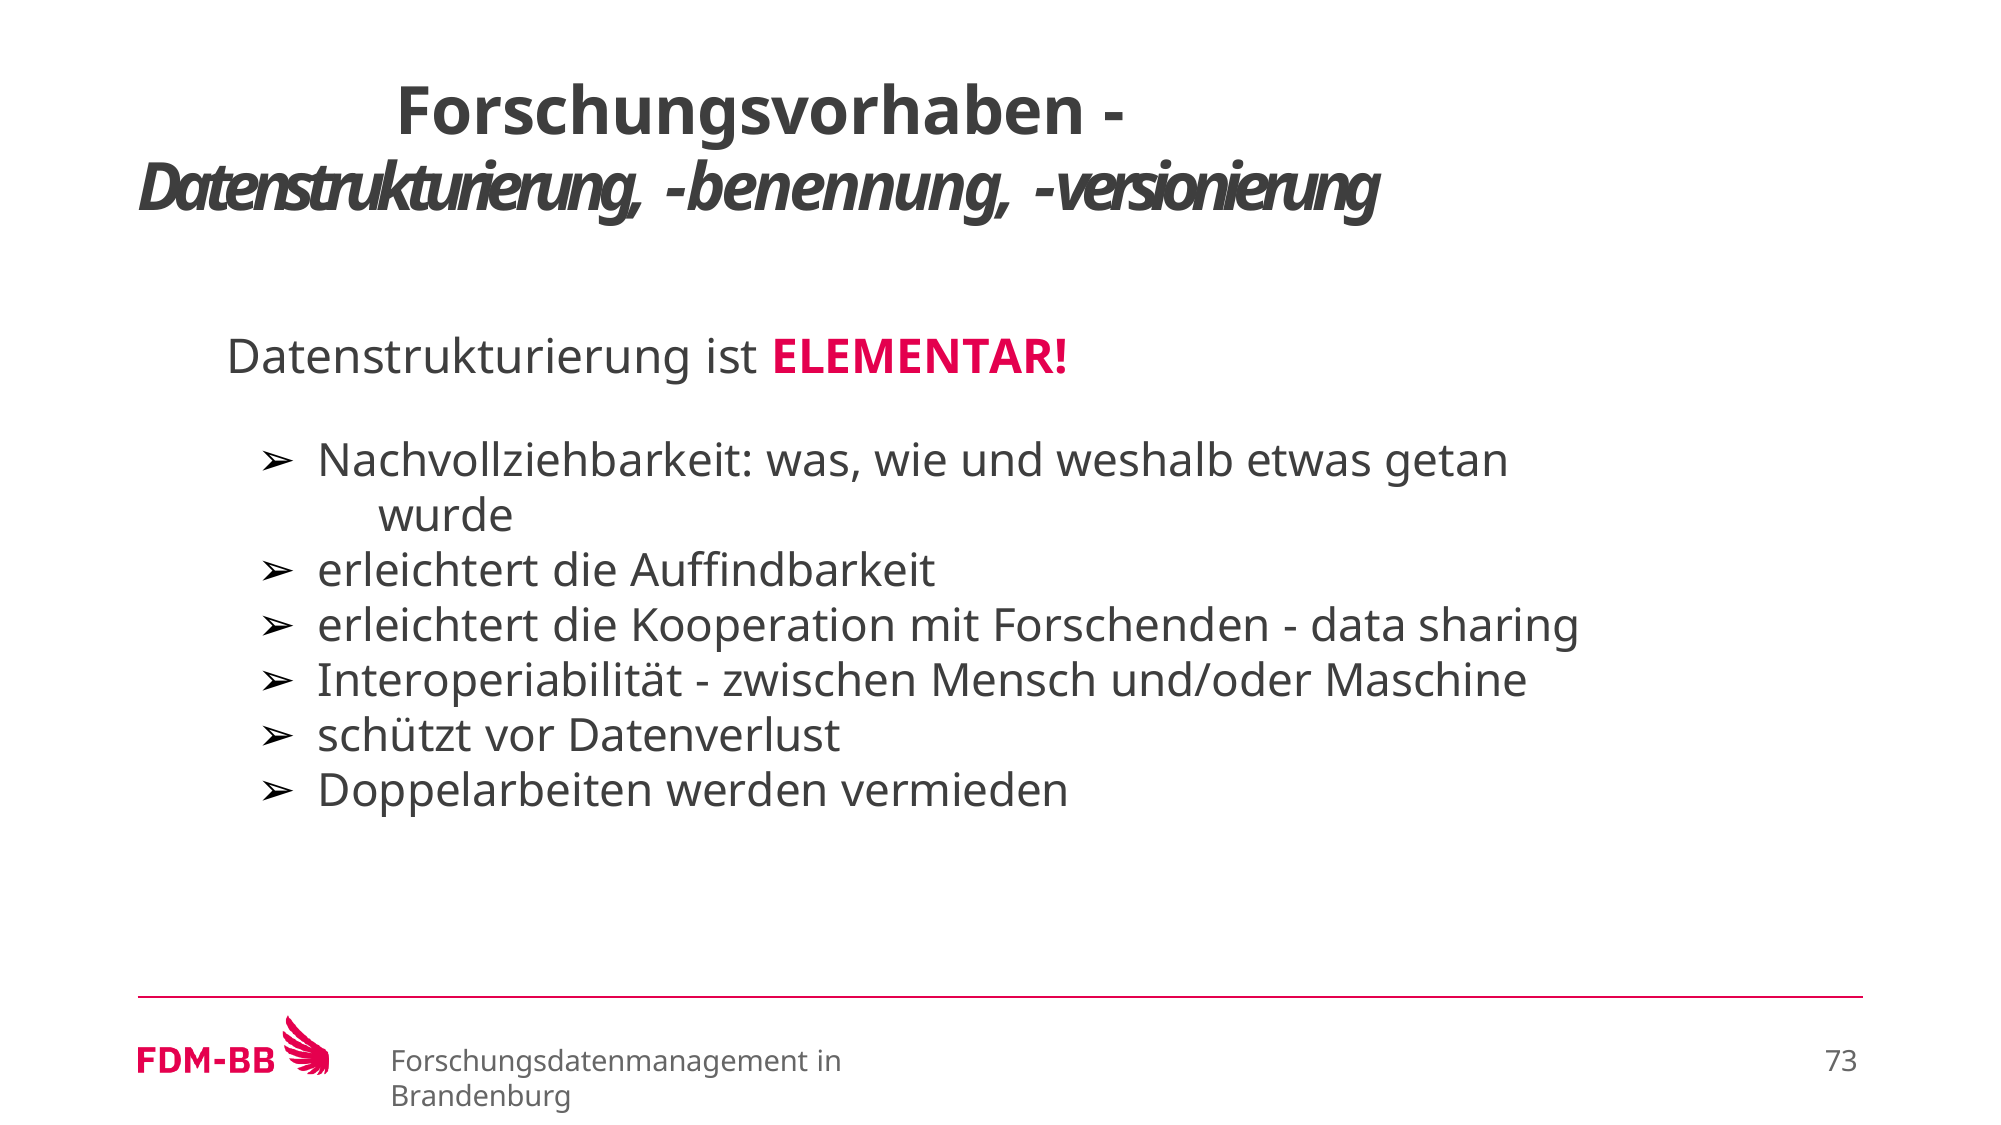

# Forschungsvorhaben -
Datenstrukturierung, -benennung, -versionierung
Datenstrukturierung ist ELEMENTAR!
Nachvollziehbarkeit: was, wie und weshalb etwas getan wurde
erleichtert die Auffindbarkeit
erleichtert die Kooperation mit Forschenden - data sharing
Interoperiabilität - zwischen Mensch und/oder Maschine
schützt vor Datenverlust
Doppelarbeiten werden vermieden
Forschungsdatenmanagement in Brandenburg
73